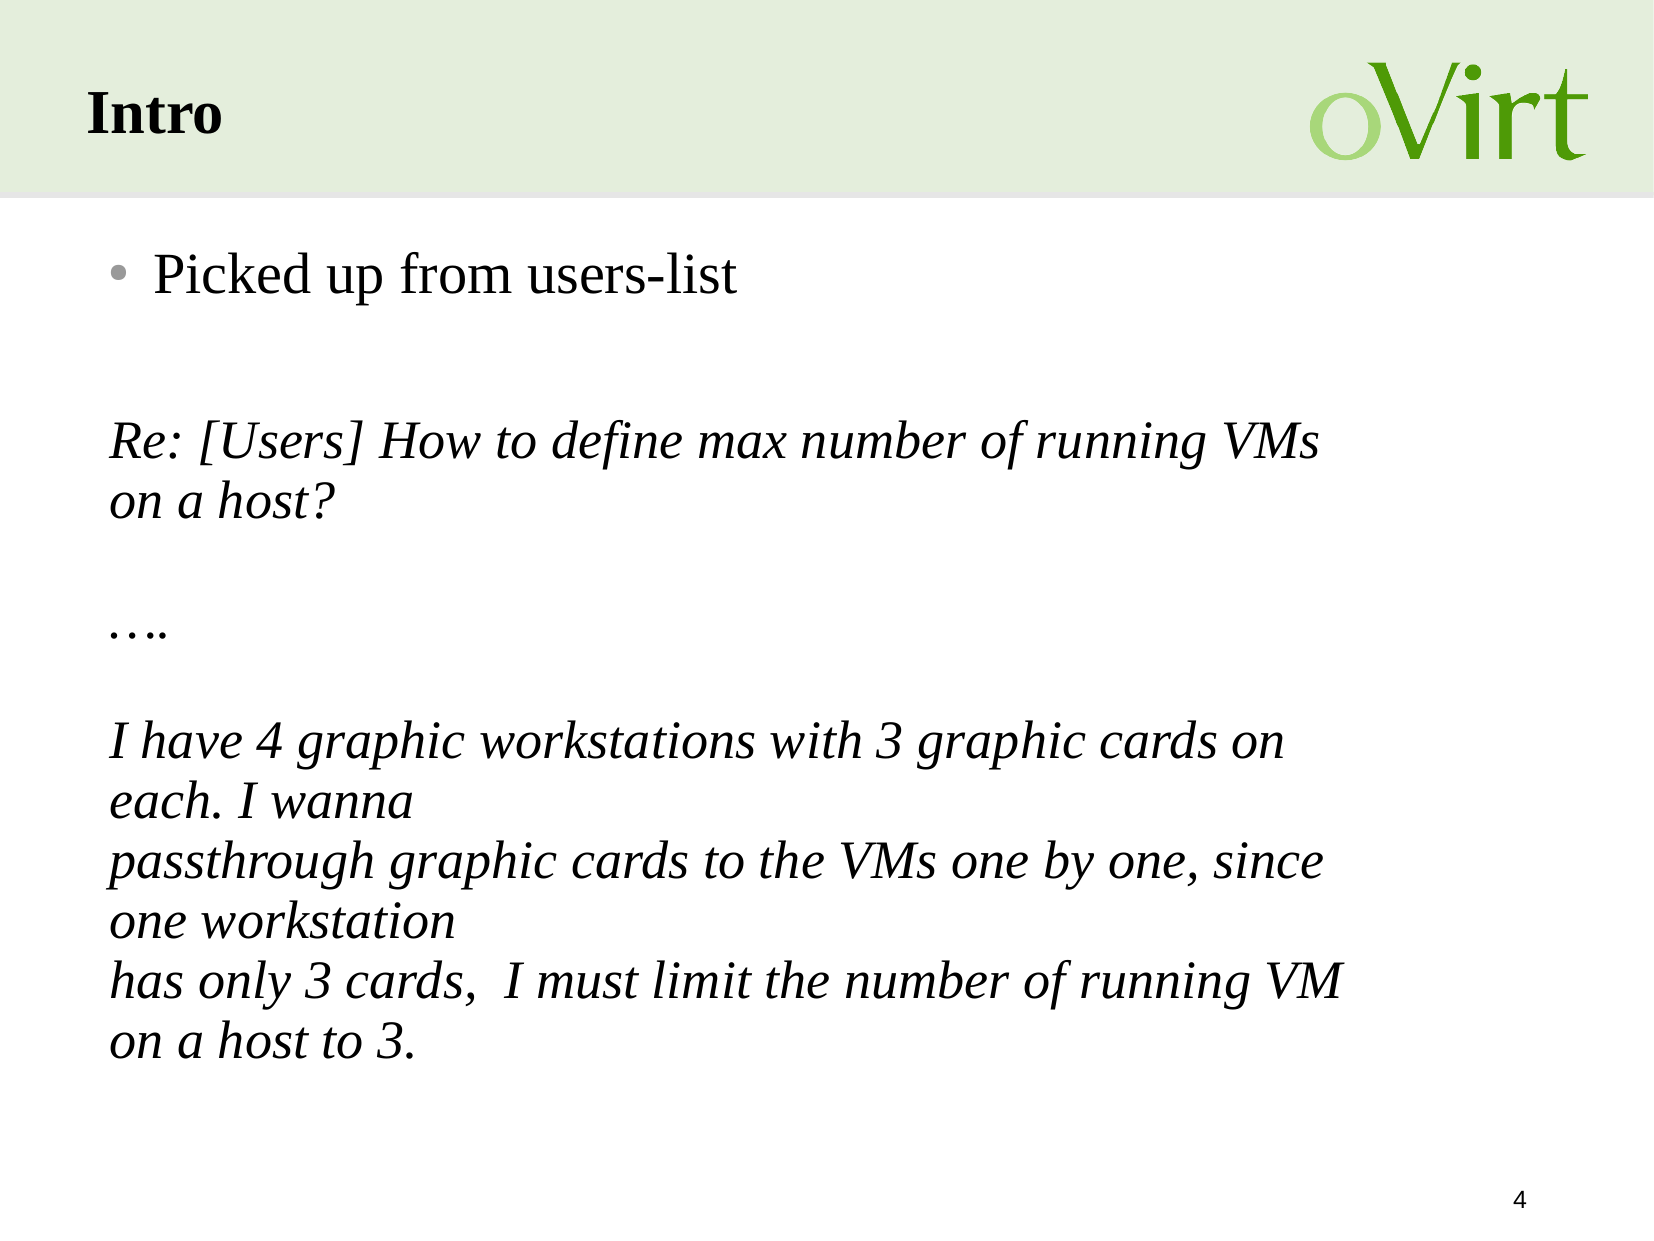

# Intro
Picked up from users-list
Re: [Users] How to define max number of running VMs on a host?
….
I have 4 graphic workstations with 3 graphic cards on each. I wanna
passthrough graphic cards to the VMs one by one, since one workstation
has only 3 cards, I must limit the number of running VM on a host to 3.